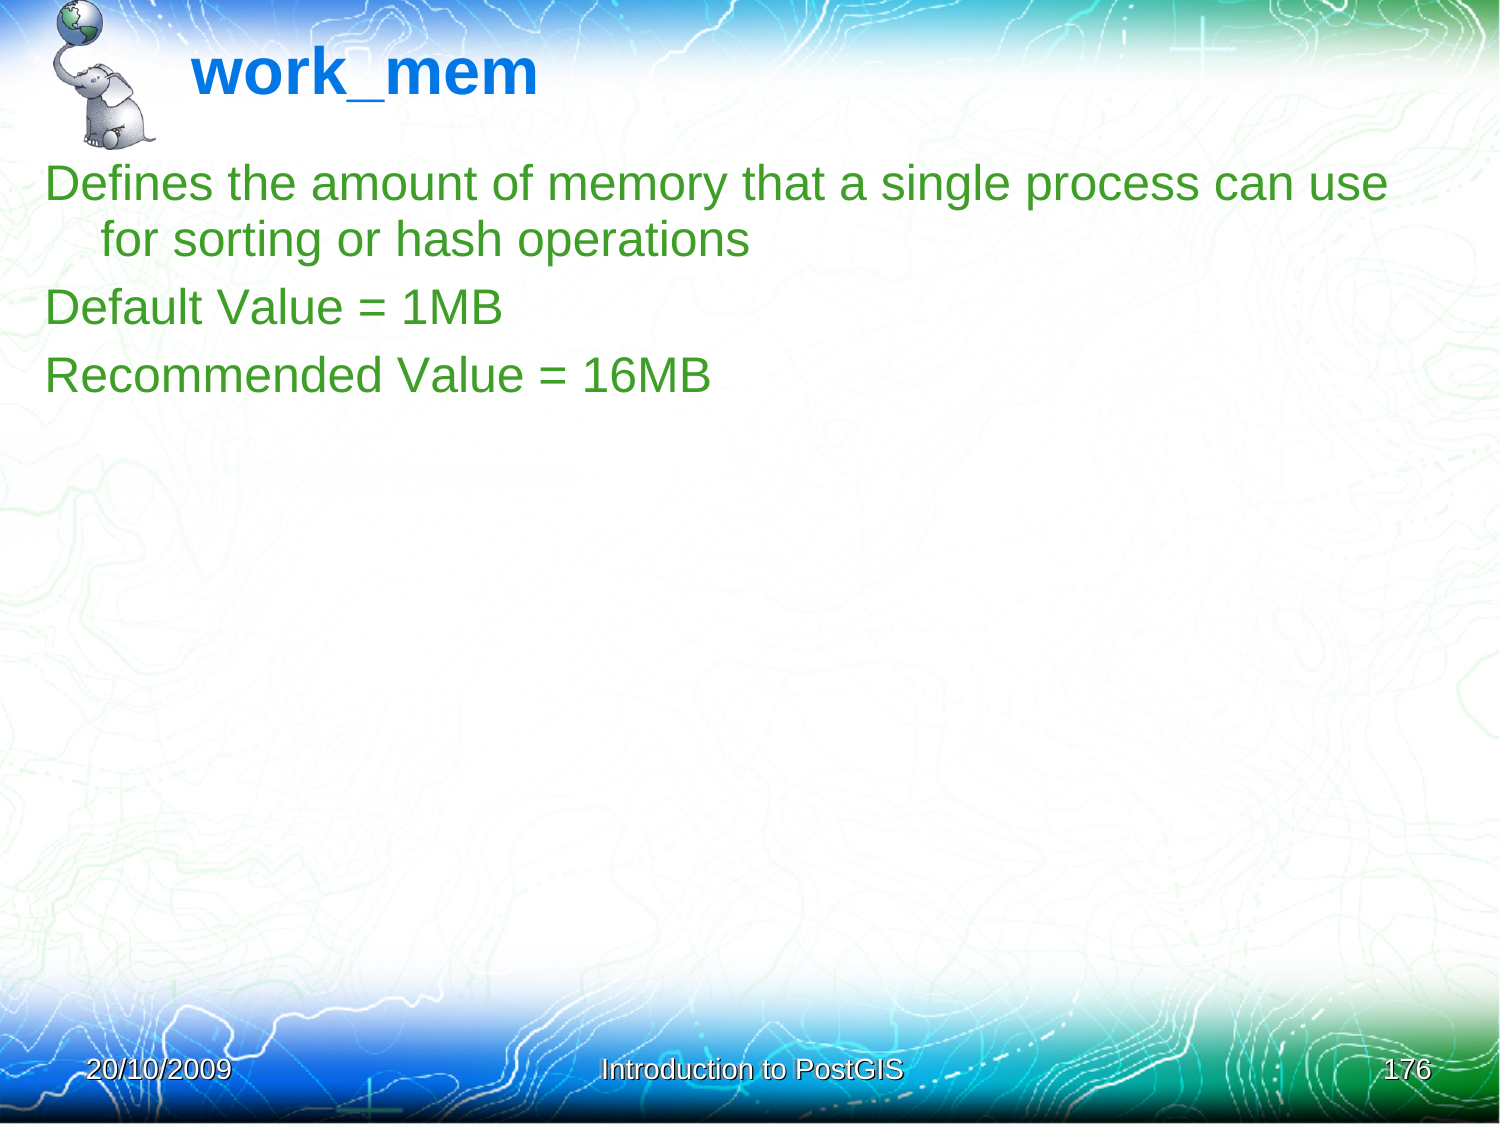

# work_mem
Defines the amount of memory that a single process can use for sorting or hash operations
Default Value = 1MB
Recommended Value = 16MB
20/10/2009
Introduction to PostGIS
176